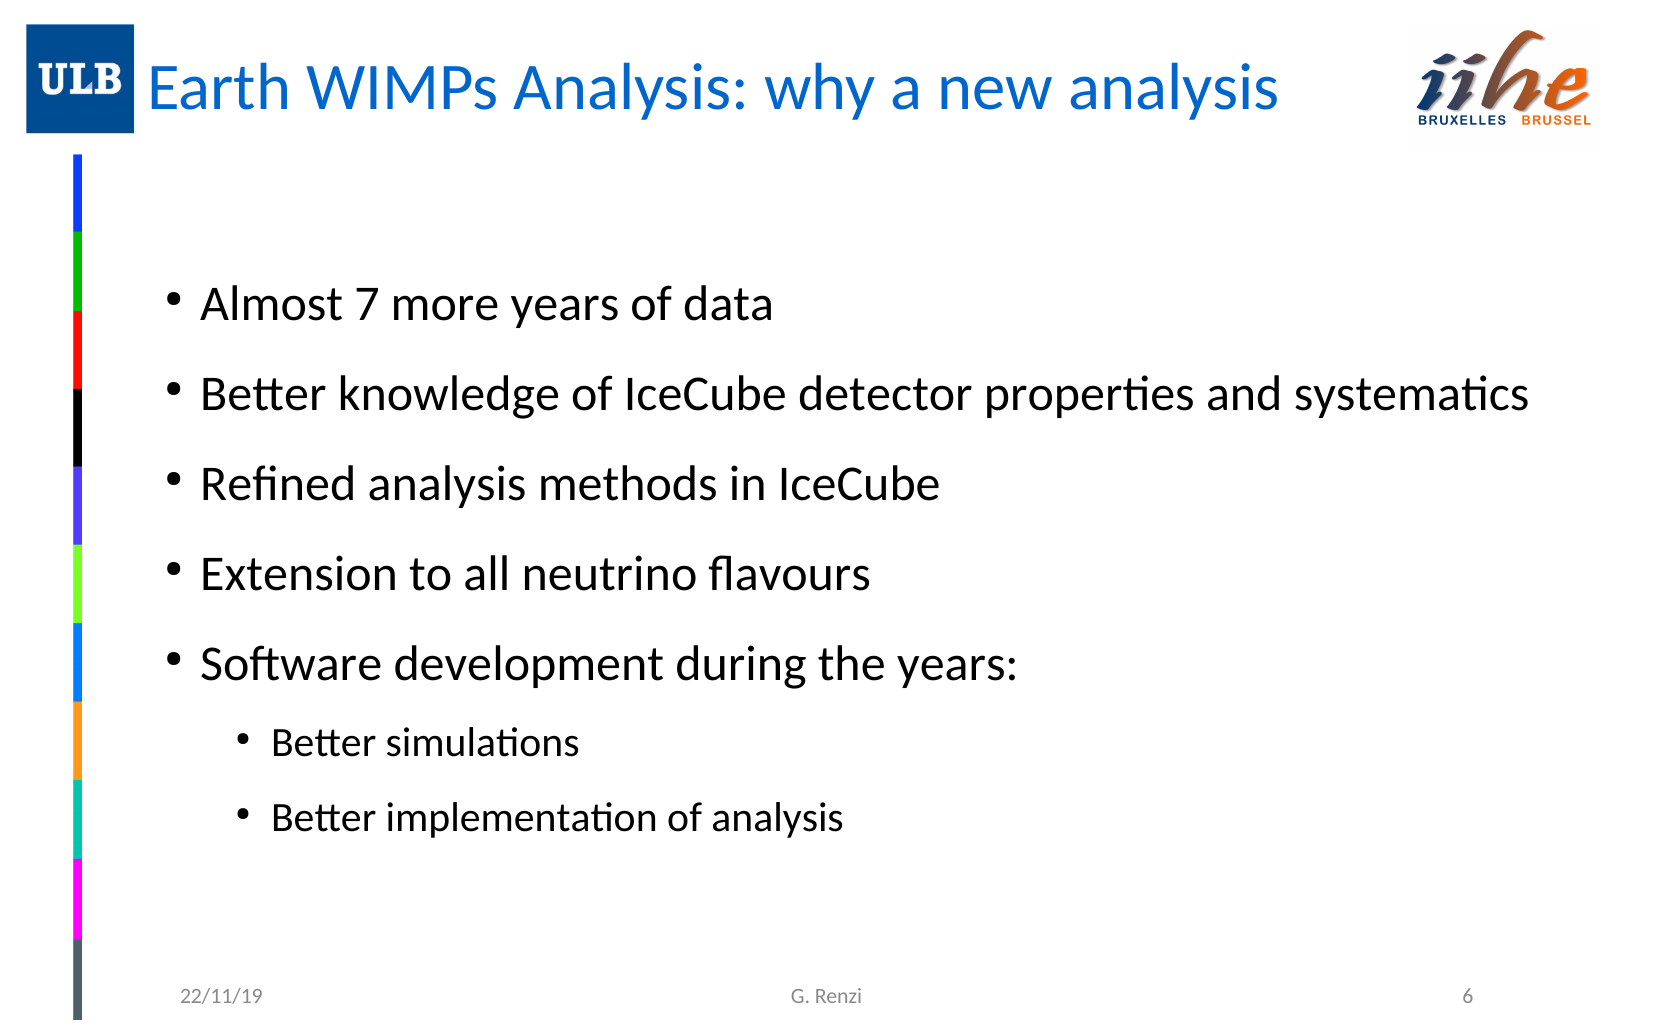

# Earth WIMPs Analysis: why a new analysis
Almost 7 more years of data
Better knowledge of IceCube detector properties and systematics
Refined analysis methods in IceCube
Extension to all neutrino flavours
Software development during the years:
Better simulations
Better implementation of analysis
09/26/18
6